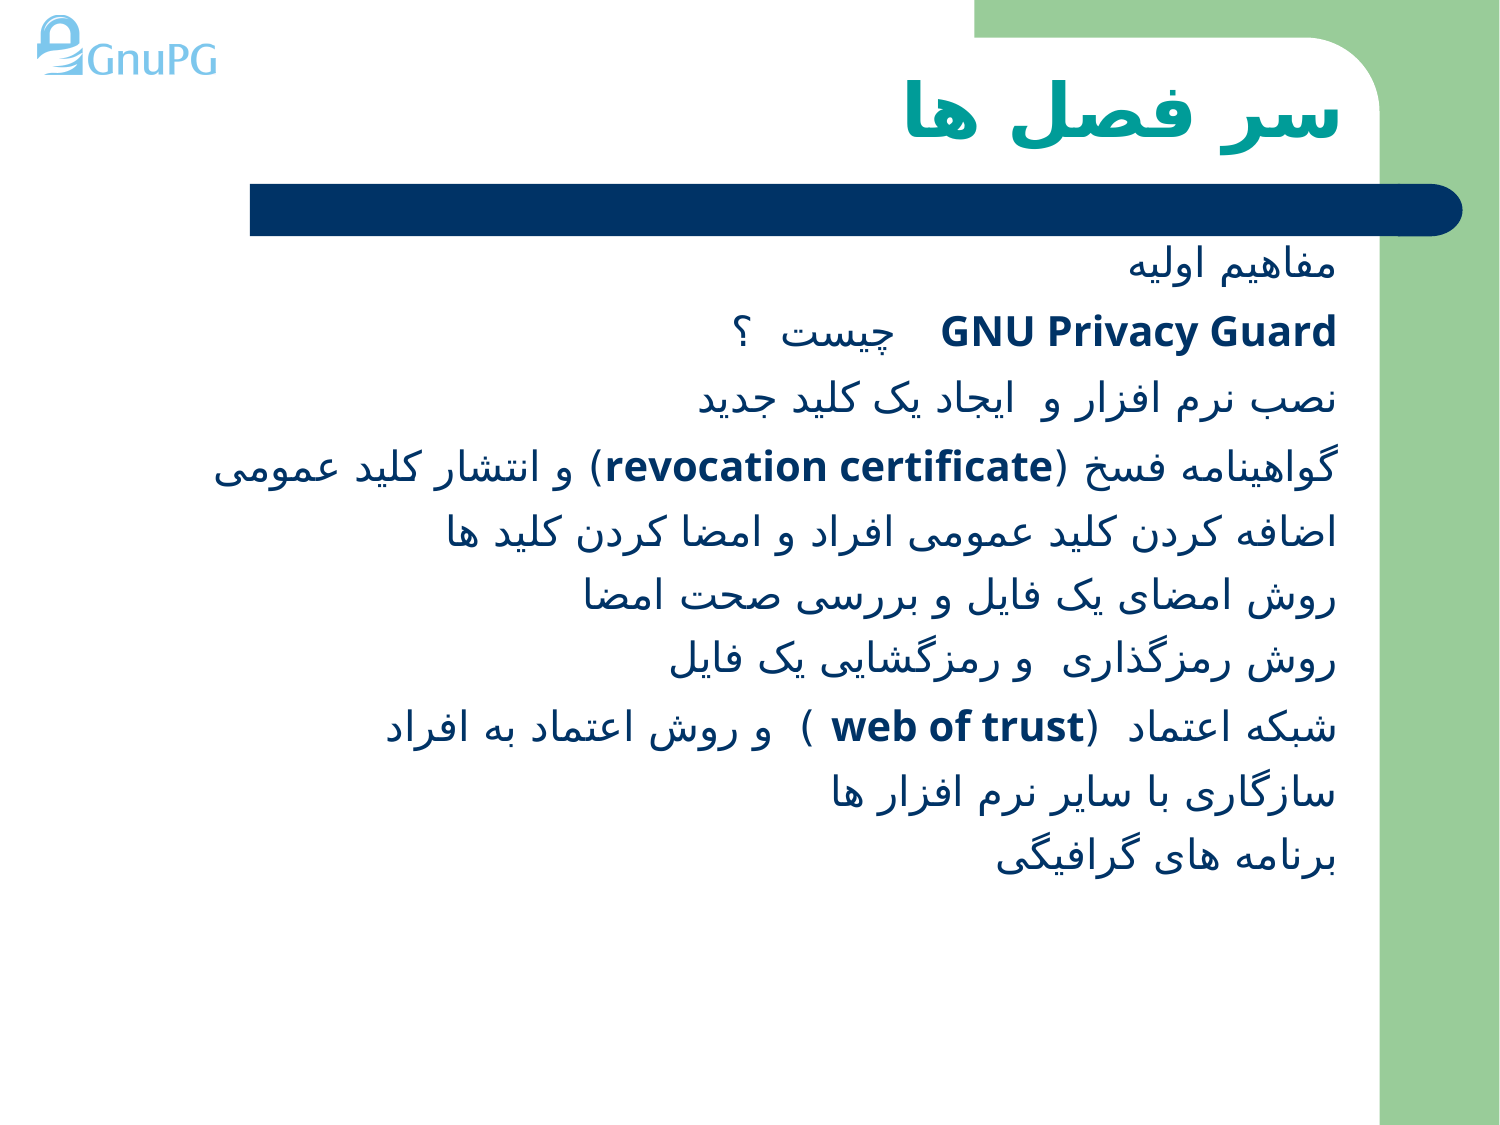

# سر فصل ها
مفاهیم اولیه
GNU Privacy Guard چیست ؟
نصب نرم افزار و ایجاد یک کلید جدید
گواهینامه فسخ (revocation certificate) و انتشار کلید عمومی
اضافه کردن کلید عمومی افراد و امضا کردن کلید ها
روش امضای یک فایل و بررسی صحت امضا
روش رمزگذاری و رمزگشایی یک فایل
شبکه اعتماد (web of trust ) و روش اعتماد به افراد
سازگاری با سایر نرم افزار ها
برنامه های گرافیگی